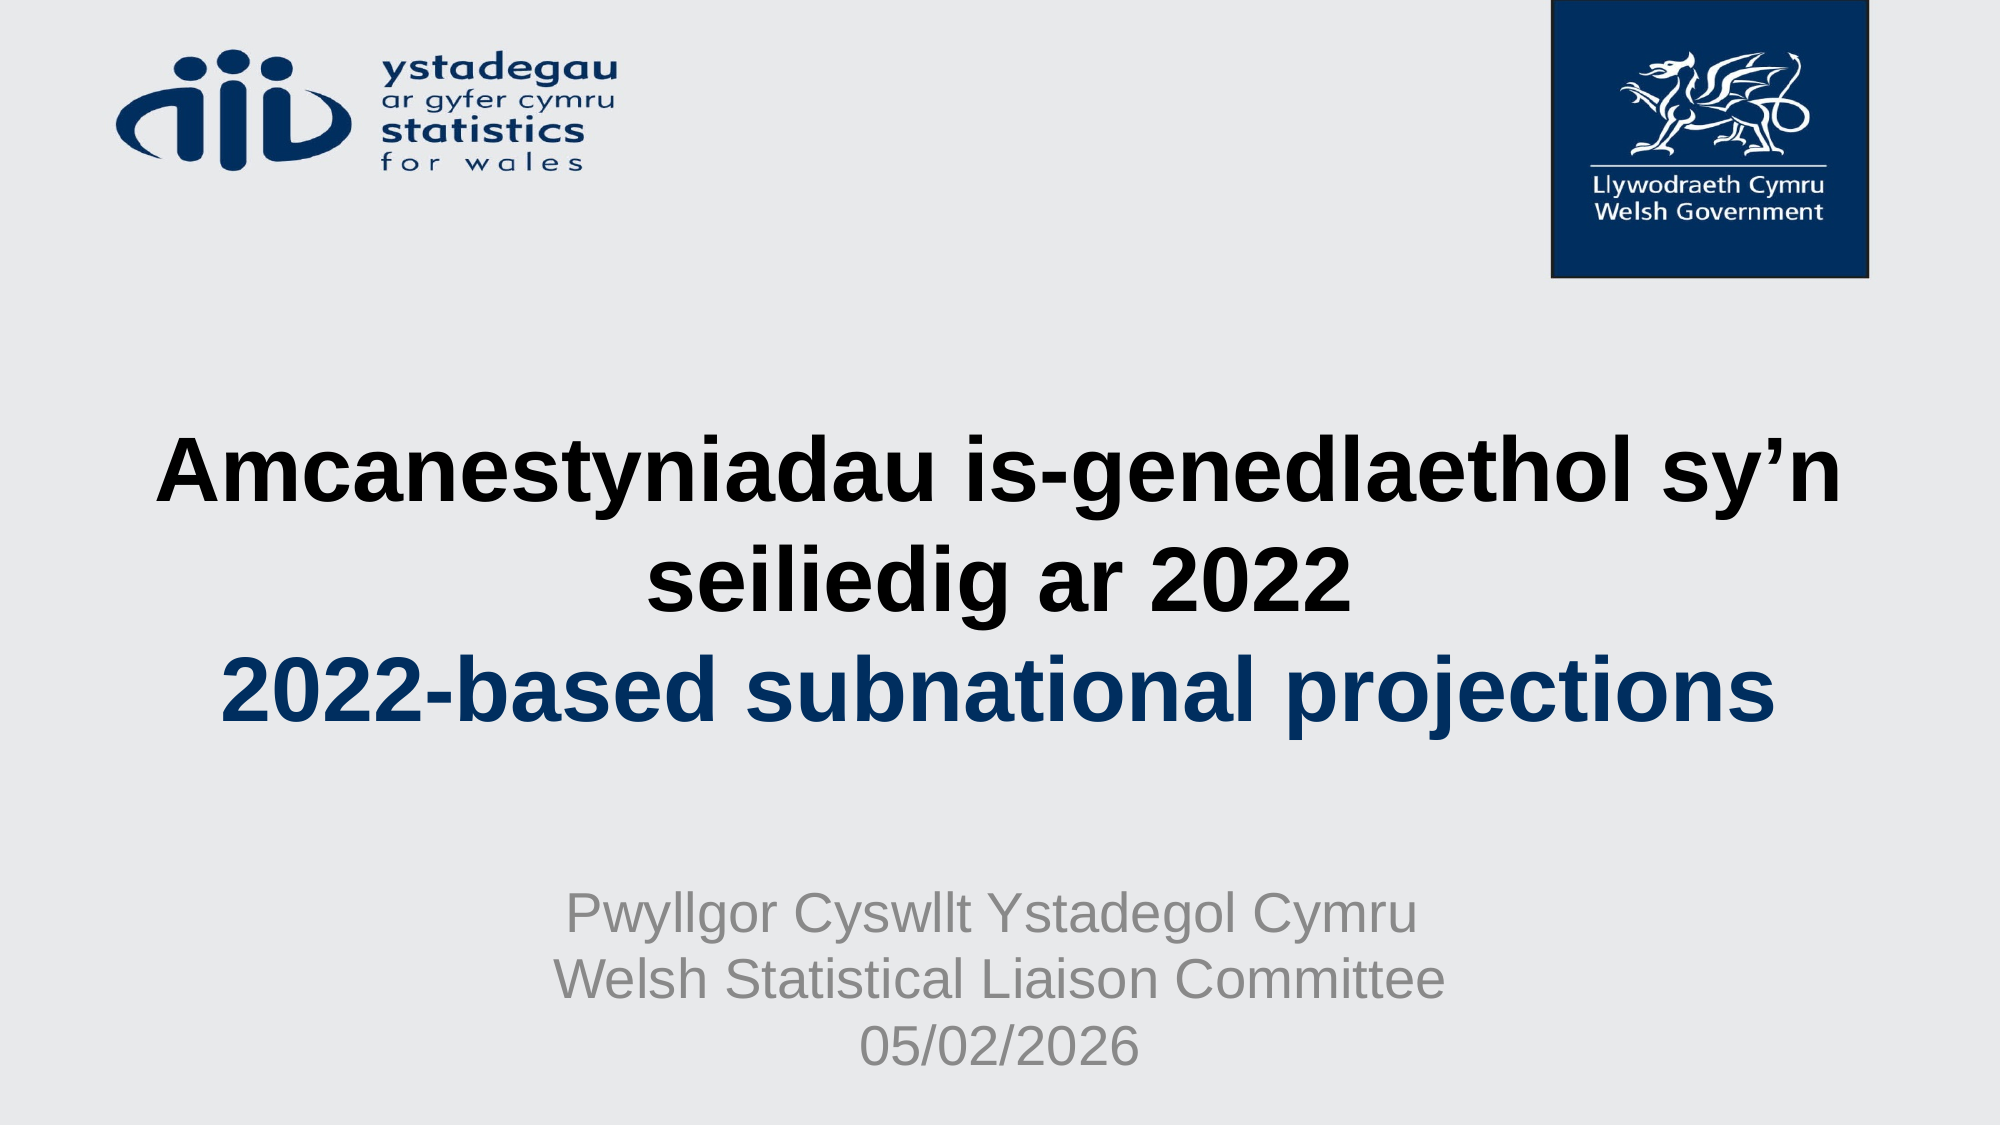

Amcanestyniadau is-genedlaethol sy’n seiliedig ar 2022
2022-based subnational projections
# Pwyllgor Cyswllt Ystadegol Cymru
Welsh Statistical Liaison Committee
05/02/2026